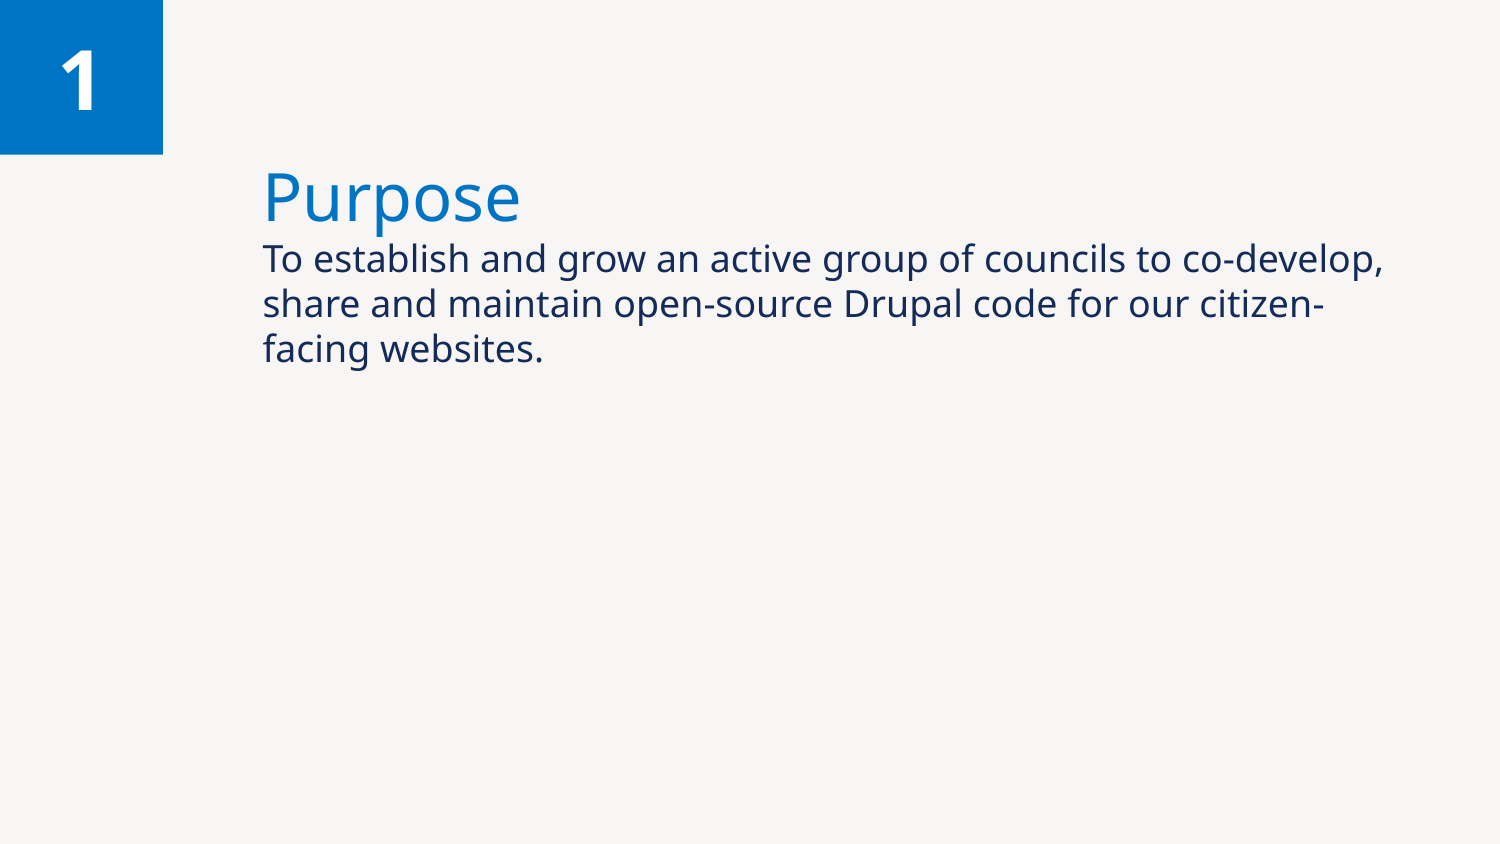

1
# Purpose To establish and grow an active group of councils to co-develop, share and maintain open-source Drupal code for our citizen-facing websites.